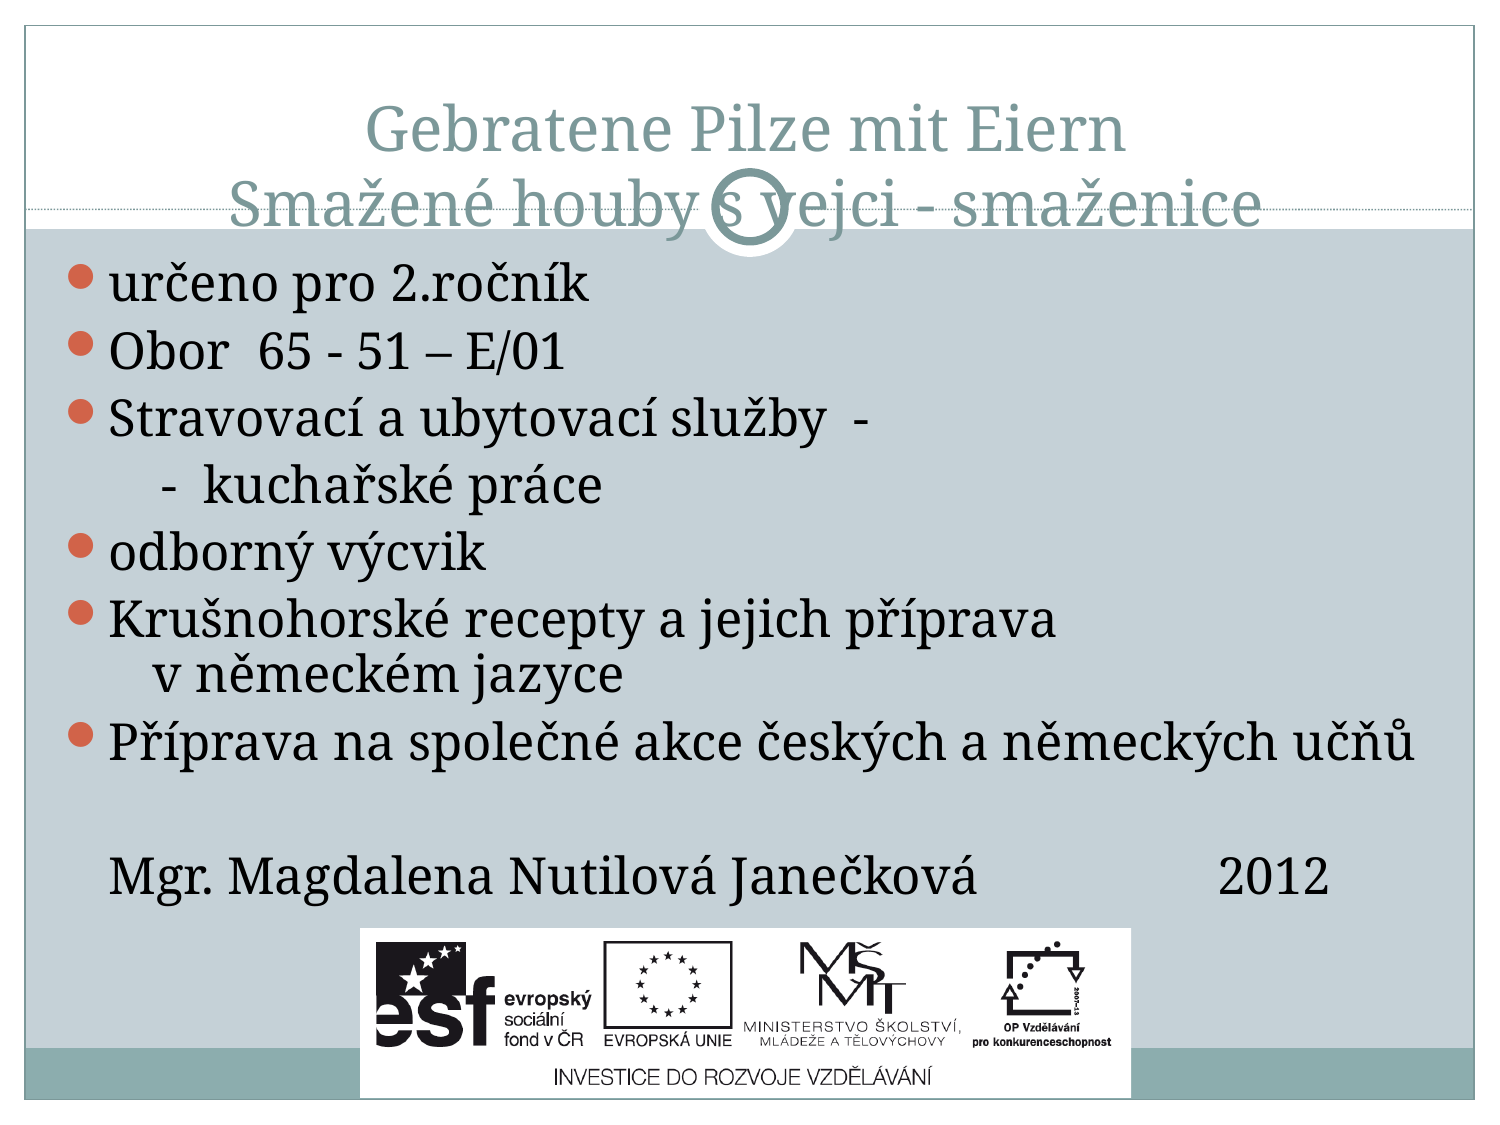

# Gebratene Pilze mit Eiern Smažené houby s vejci - smaženice
určeno pro 2.ročník
Obor 65 - 51 – E/01
Stravovací a ubytovací služby -
 - kuchařské práce
odborný výcvik
Krušnohorské recepty a jejich příprava
v německém jazyce
Příprava na společné akce českých a německých učňů
Mgr. Magdalena Nutilová Janečková 2012